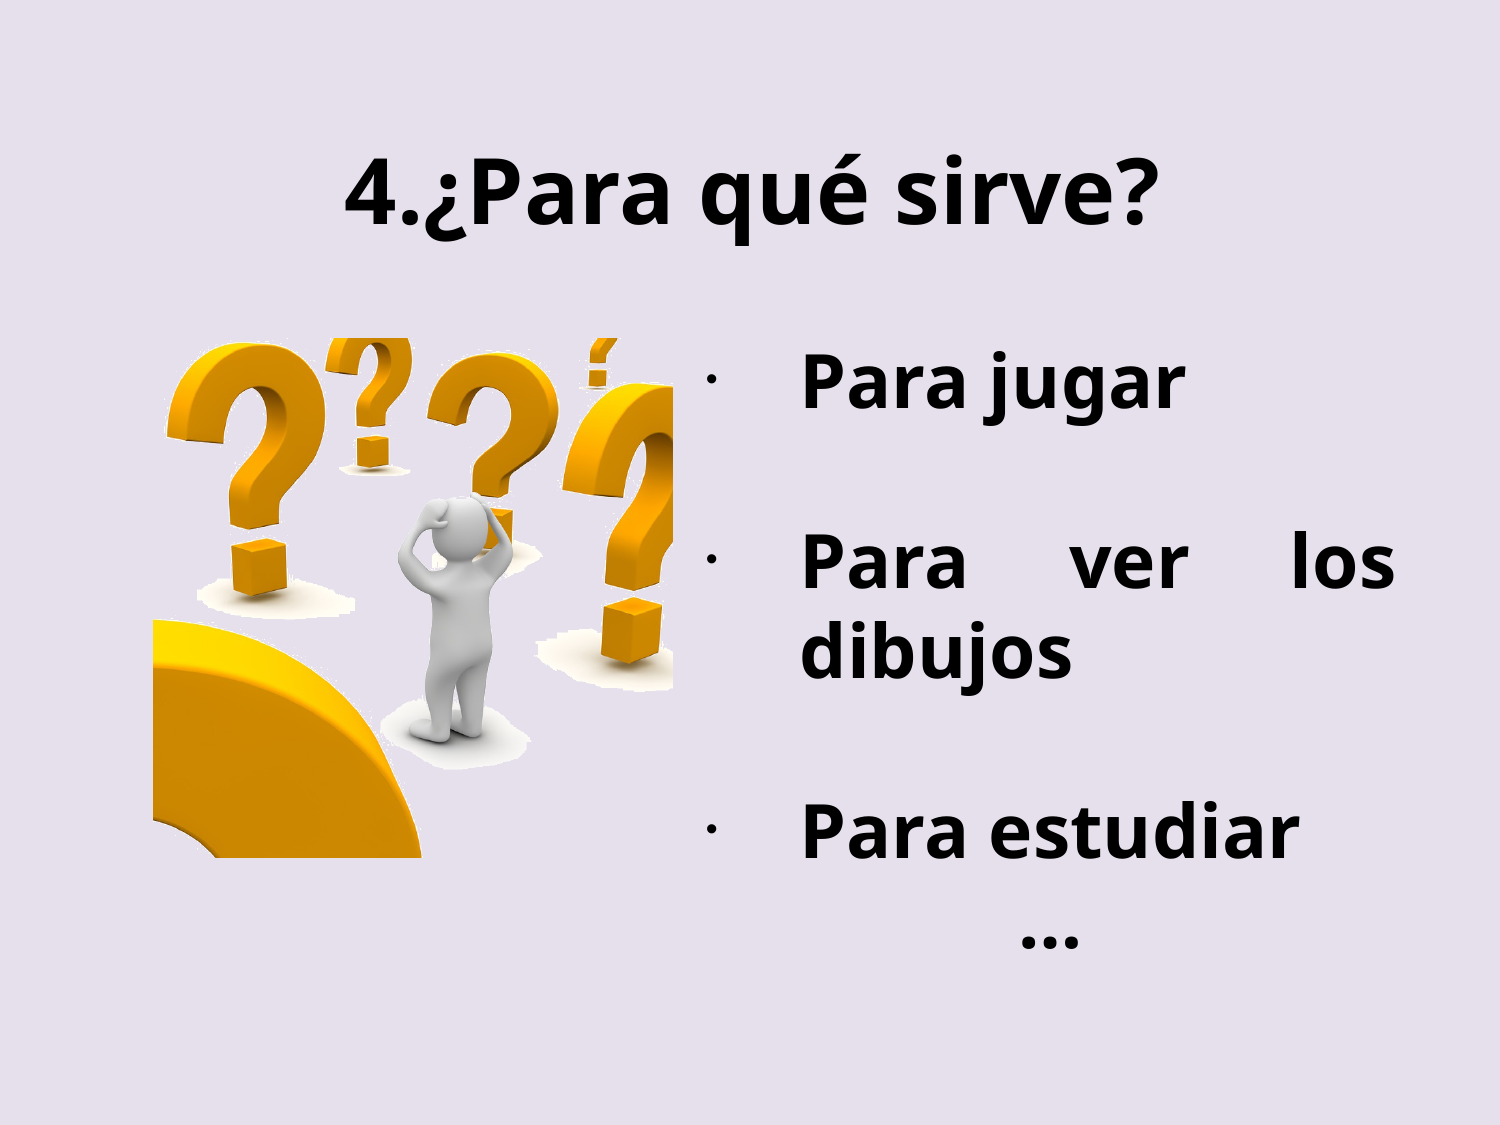

4.¿Para qué sirve?
Para jugar
Para ver los dibujos
Para estudiar
…